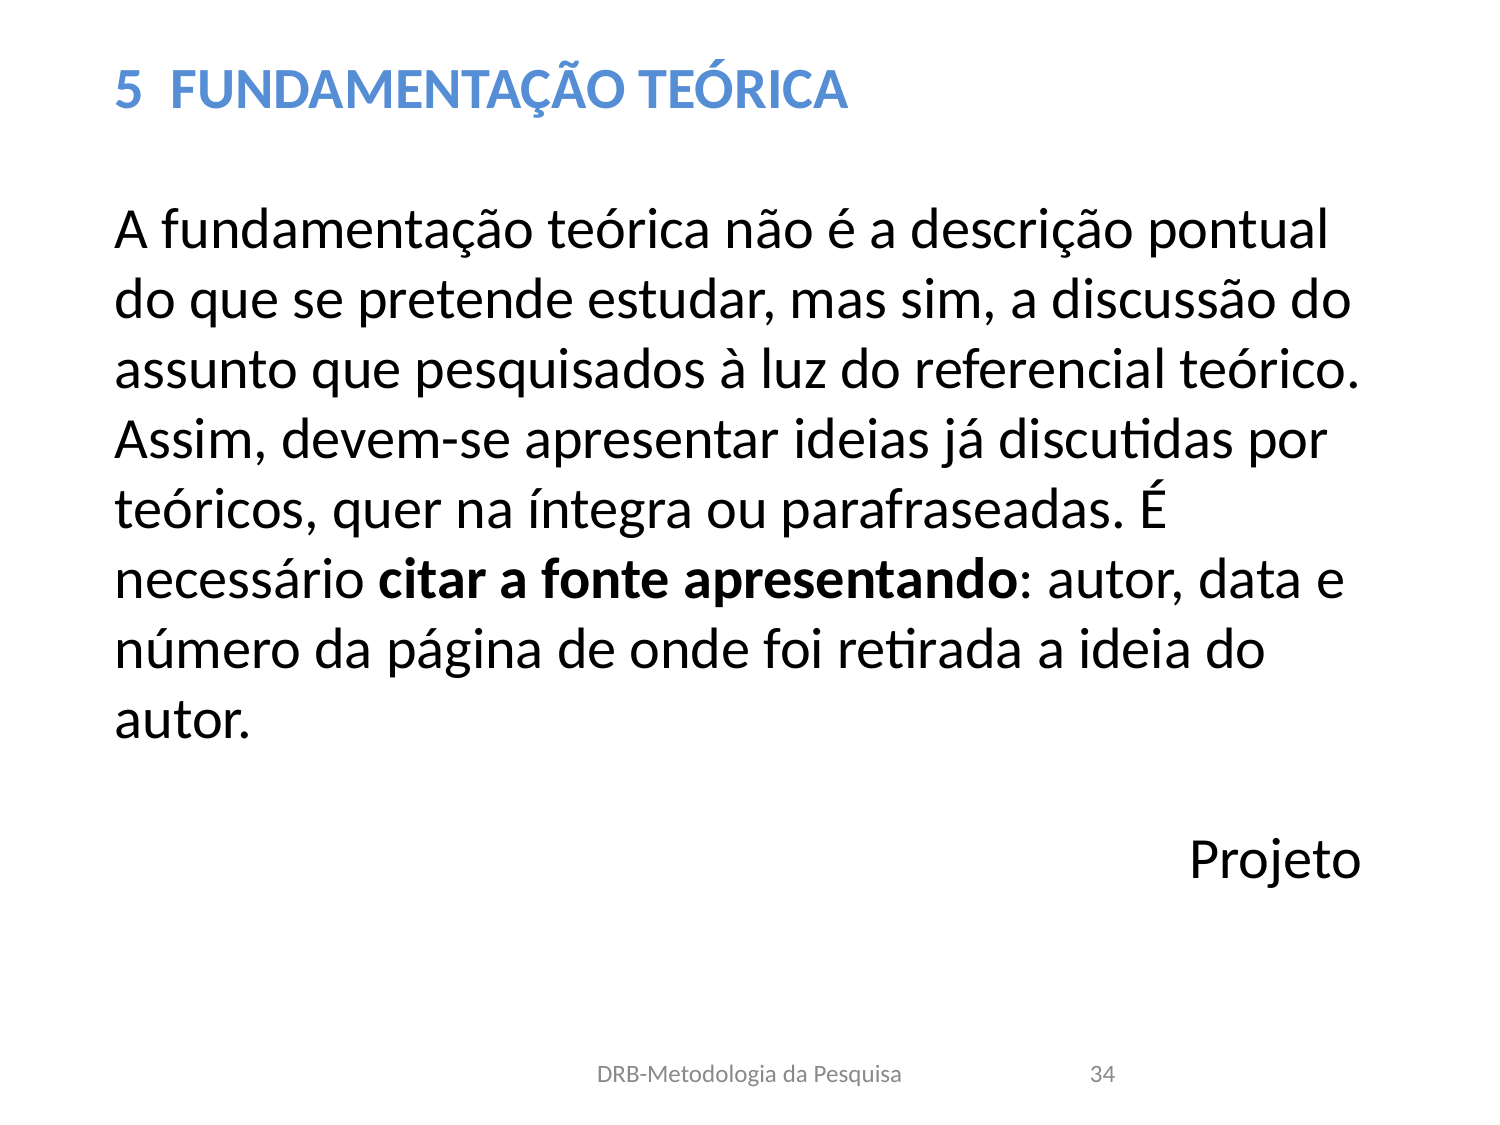

5 FUNDAMENTAÇÃO TEÓRICA
A fundamentação teórica não é a descrição pontual do que se pretende estudar, mas sim, a discussão do assunto que pesquisados à luz do referencial teórico. Assim, devem-se apresentar ideias já discutidas por teóricos, quer na íntegra ou parafraseadas. É necessário citar a fonte apresentando: autor, data e número da página de onde foi retirada a ideia do autor.
Projeto
DRB-Metodologia da Pesquisa